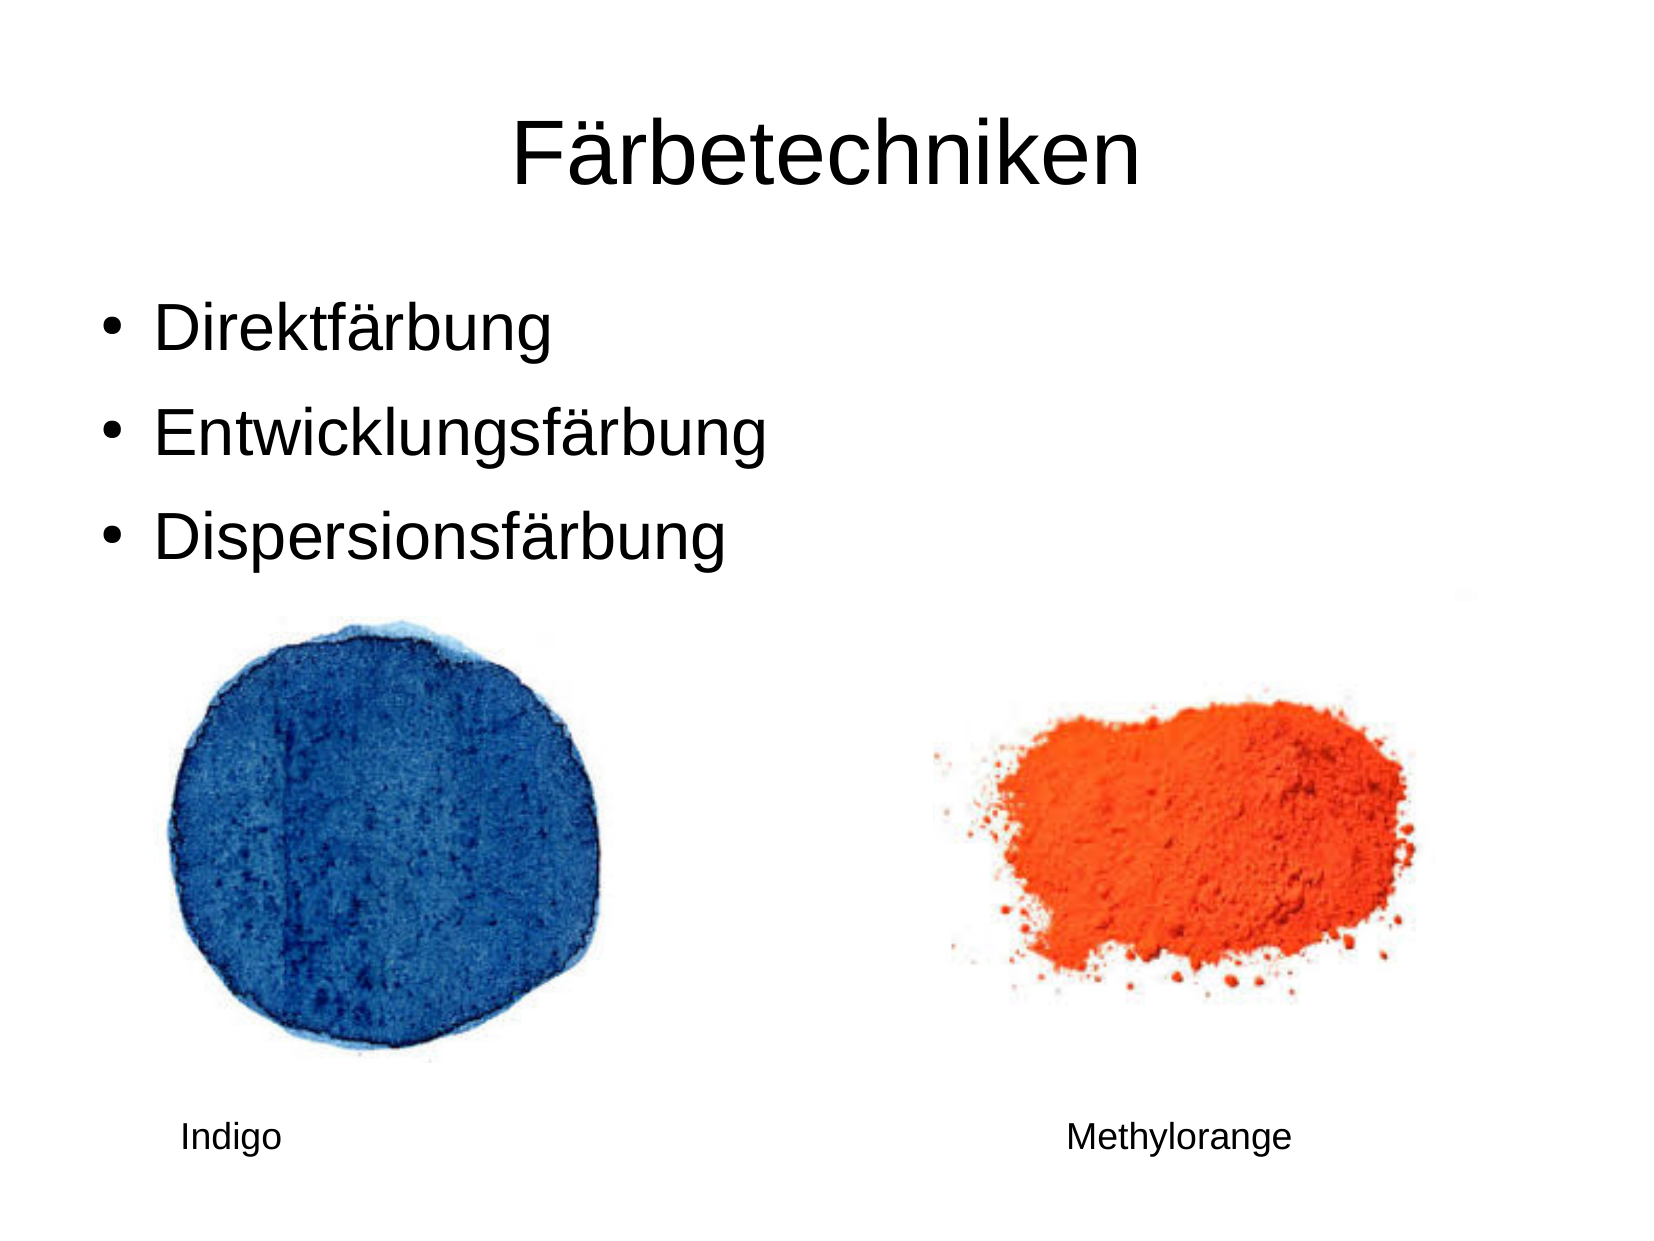

# Färbetechniken
Direktfärbung
Entwicklungsfärbung
Dispersionsfärbung
Indigo											Methylorange